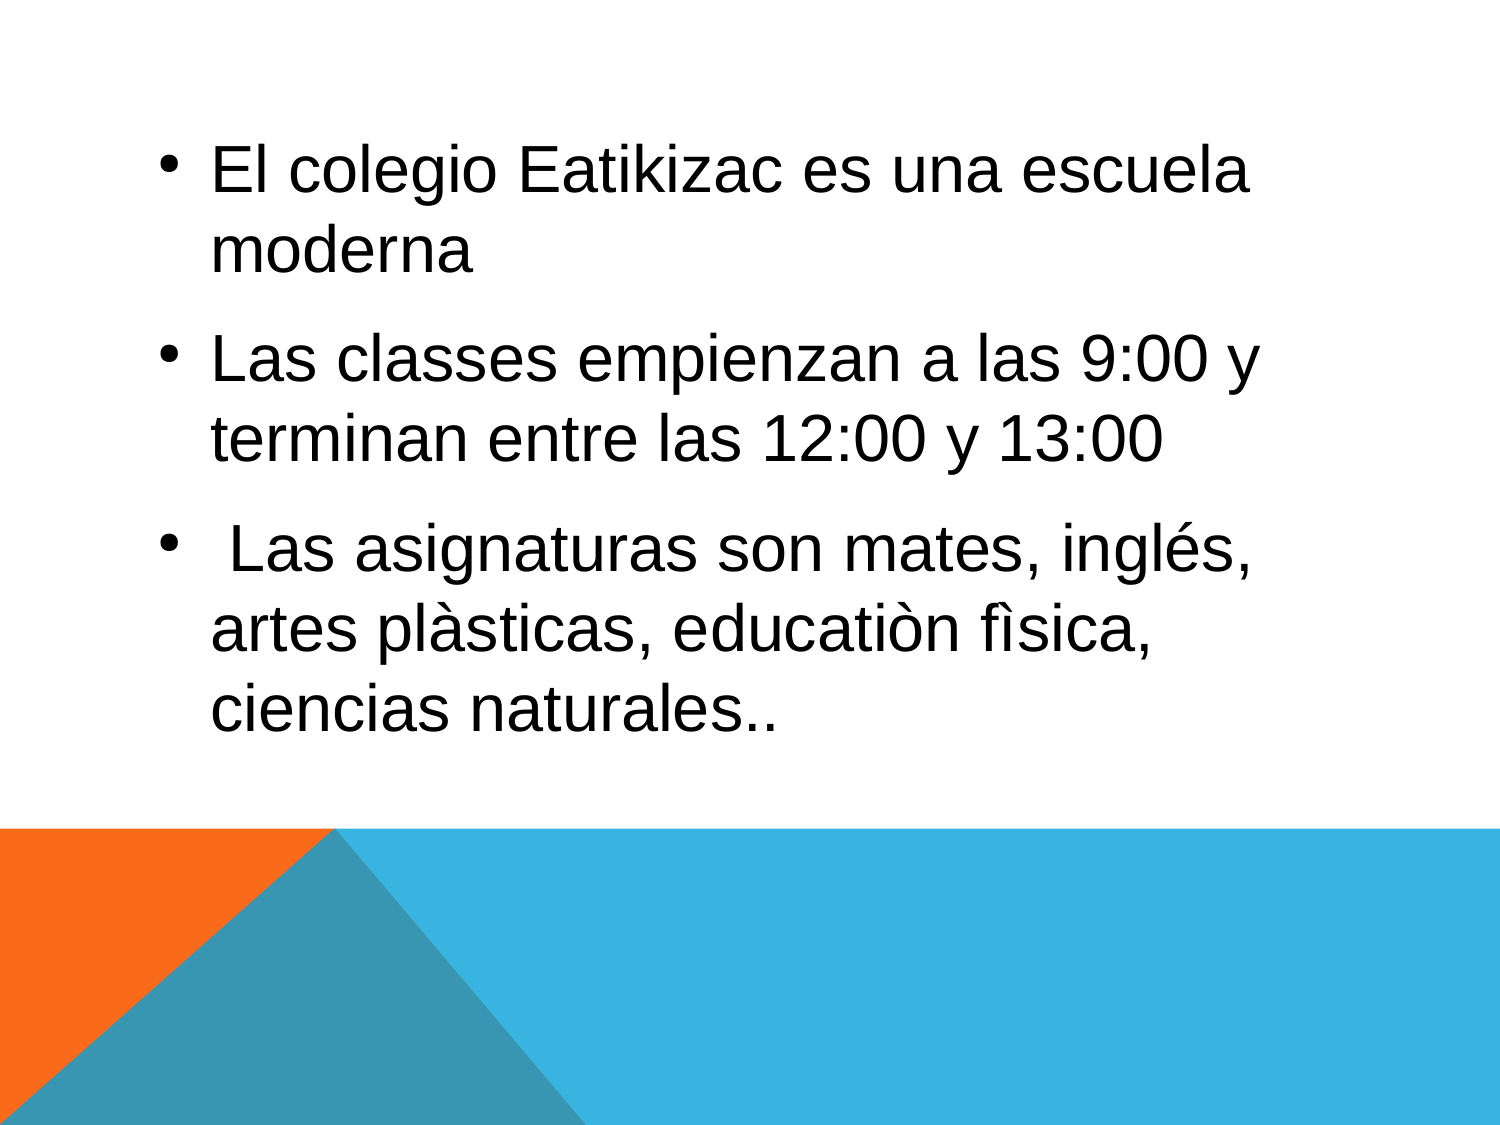

#
El colegio Eatikizac es una escuela moderna
Las classes empienzan a las 9:00 y terminan entre las 12:00 y 13:00
 Las asignaturas son mates, inglés, artes plàsticas, educatiòn fìsica, ciencias naturales..